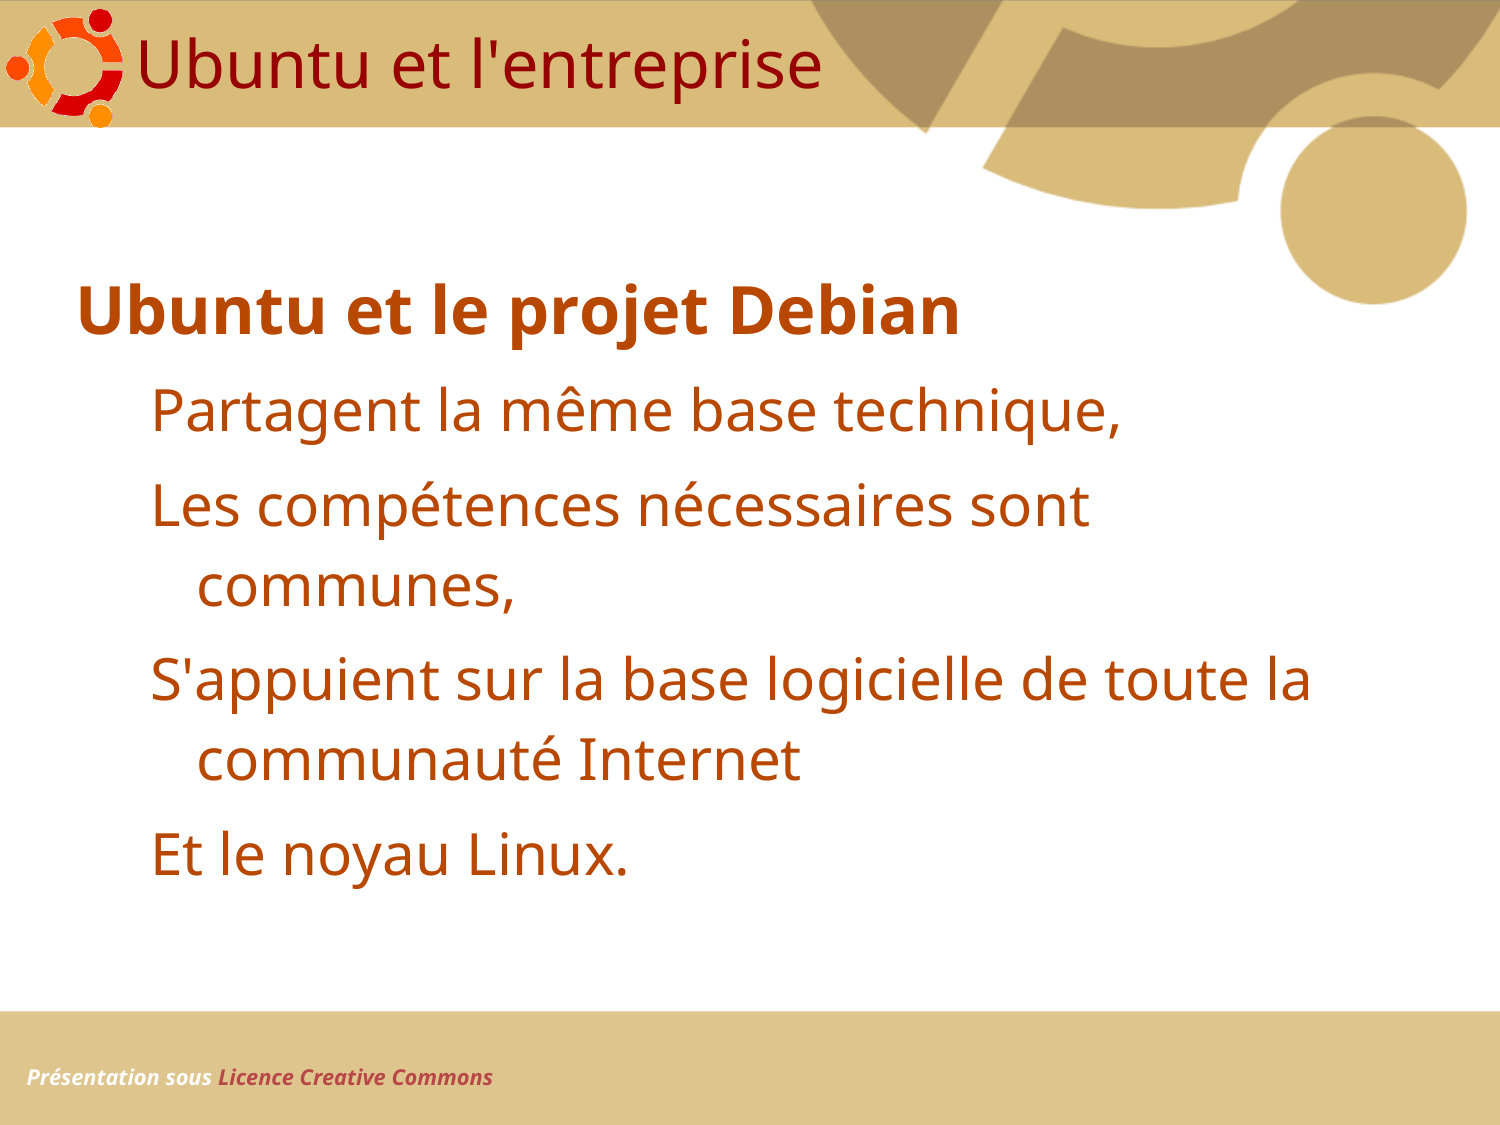

# Ubuntu et l'entreprise
Ubuntu et le projet Debian
Partagent la même base technique,
Les compétences nécessaires sont communes,
S'appuient sur la base logicielle de toute la communauté Internet
Et le noyau Linux.